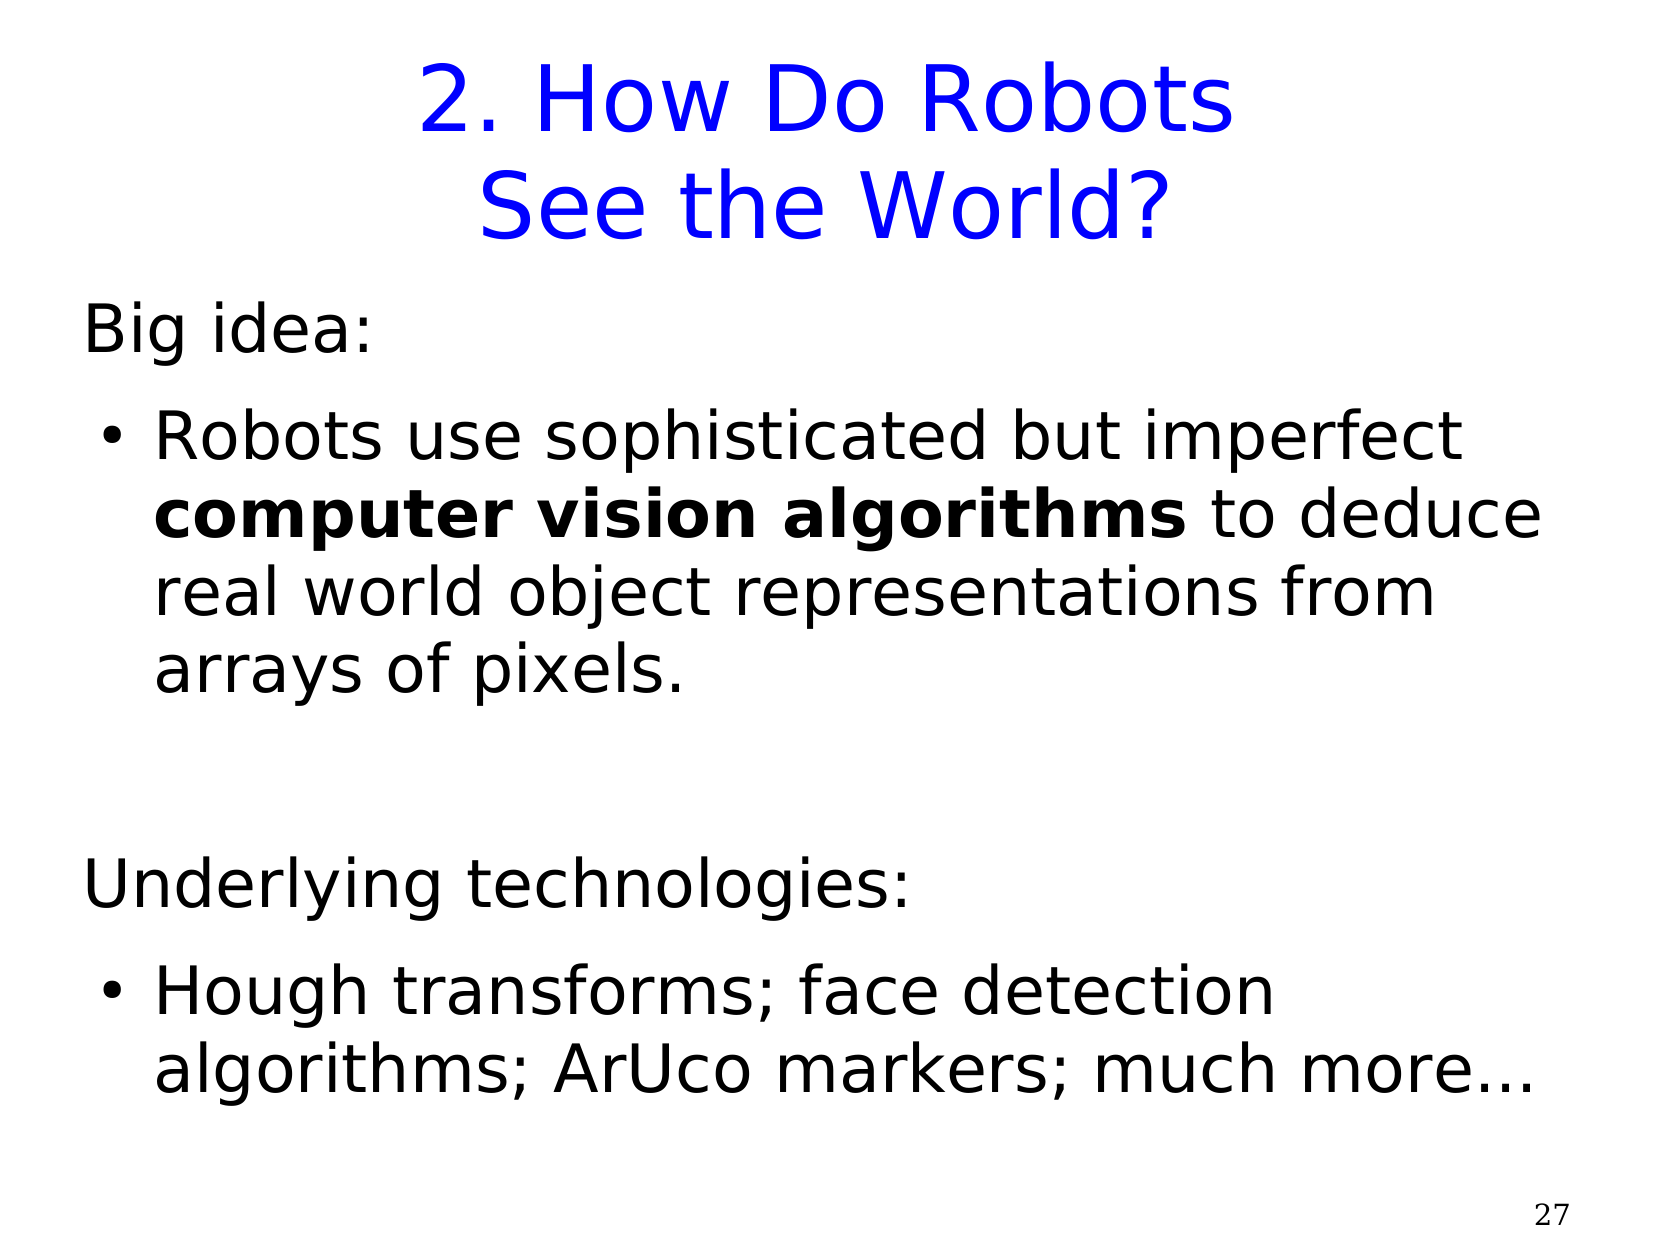

# 2. How Do Robots See the World?
Big idea:
Robots use sophisticated but imperfect computer vision algorithms to deduce real world object representations from arrays of pixels.
Underlying technologies:
Hough transforms; face detection algorithms; ArUco markers; much more...
27